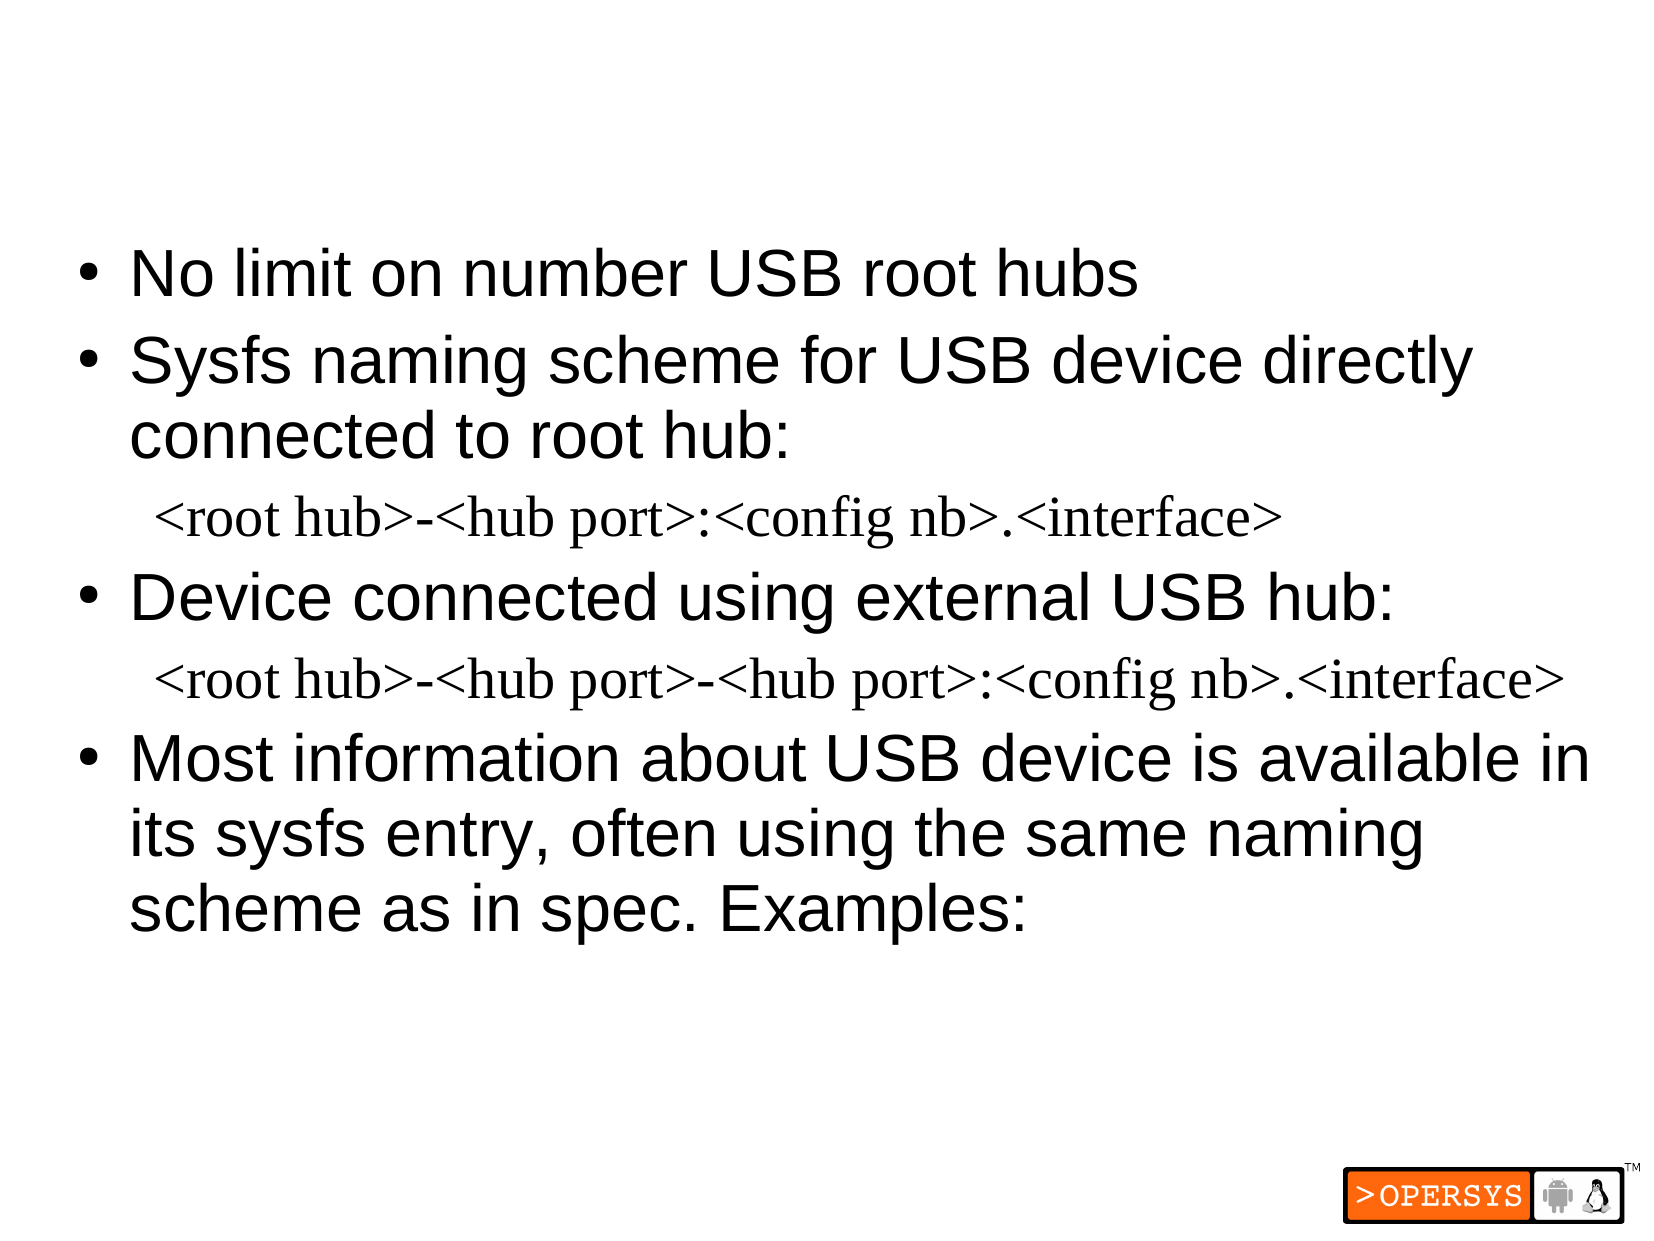

# No limit on number USB root hubs
Sysfs naming scheme for USB device directly connected to root hub:
<root hub>-<hub port>:<config nb>.<interface>
Device connected using external USB hub:
<root hub>-<hub port>-<hub port>:<config nb>.<interface>
Most information about USB device is available in its sysfs entry, often using the same naming scheme as in spec. Examples: